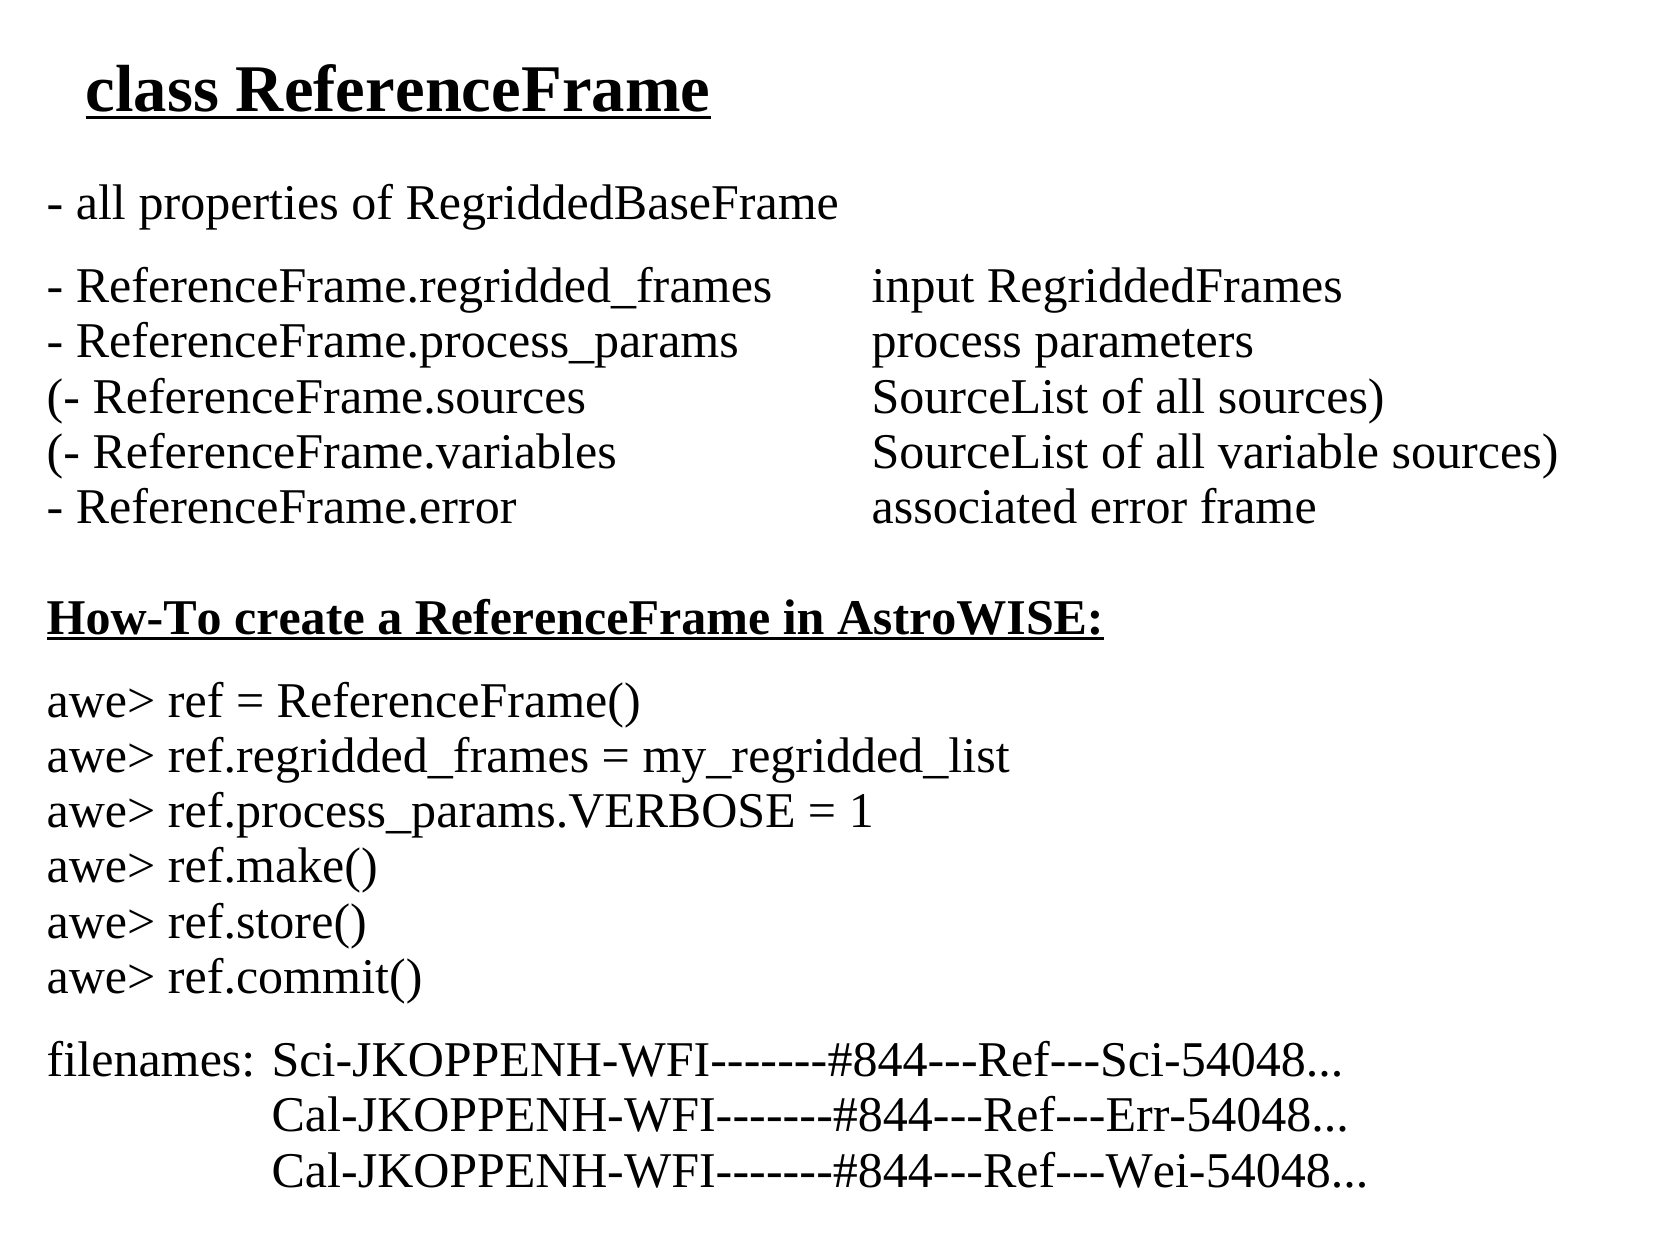

class ReferenceFrame
- all properties of RegriddedBaseFrame
- ReferenceFrame.regridded_frames		input RegriddedFrames
- ReferenceFrame.process_params		process parameters
(- ReferenceFrame.sources				SourceList of all sources)
(- ReferenceFrame.variables				SourceList of all variable sources)
- ReferenceFrame.error 			associated error frame
How-To create a ReferenceFrame in AstroWISE:
awe> ref = ReferenceFrame()
awe> ref.regridded_frames = my_regridded_list
awe> ref.process_params.VERBOSE = 1
awe> ref.make()
awe> ref.store()
awe> ref.commit()
filenames:	Sci-JKOPPENH-WFI-------#844---Ref---Sci-54048...
			Cal-JKOPPENH-WFI-------#844---Ref---Err-54048...
			Cal-JKOPPENH-WFI-------#844---Ref---Wei-54048...